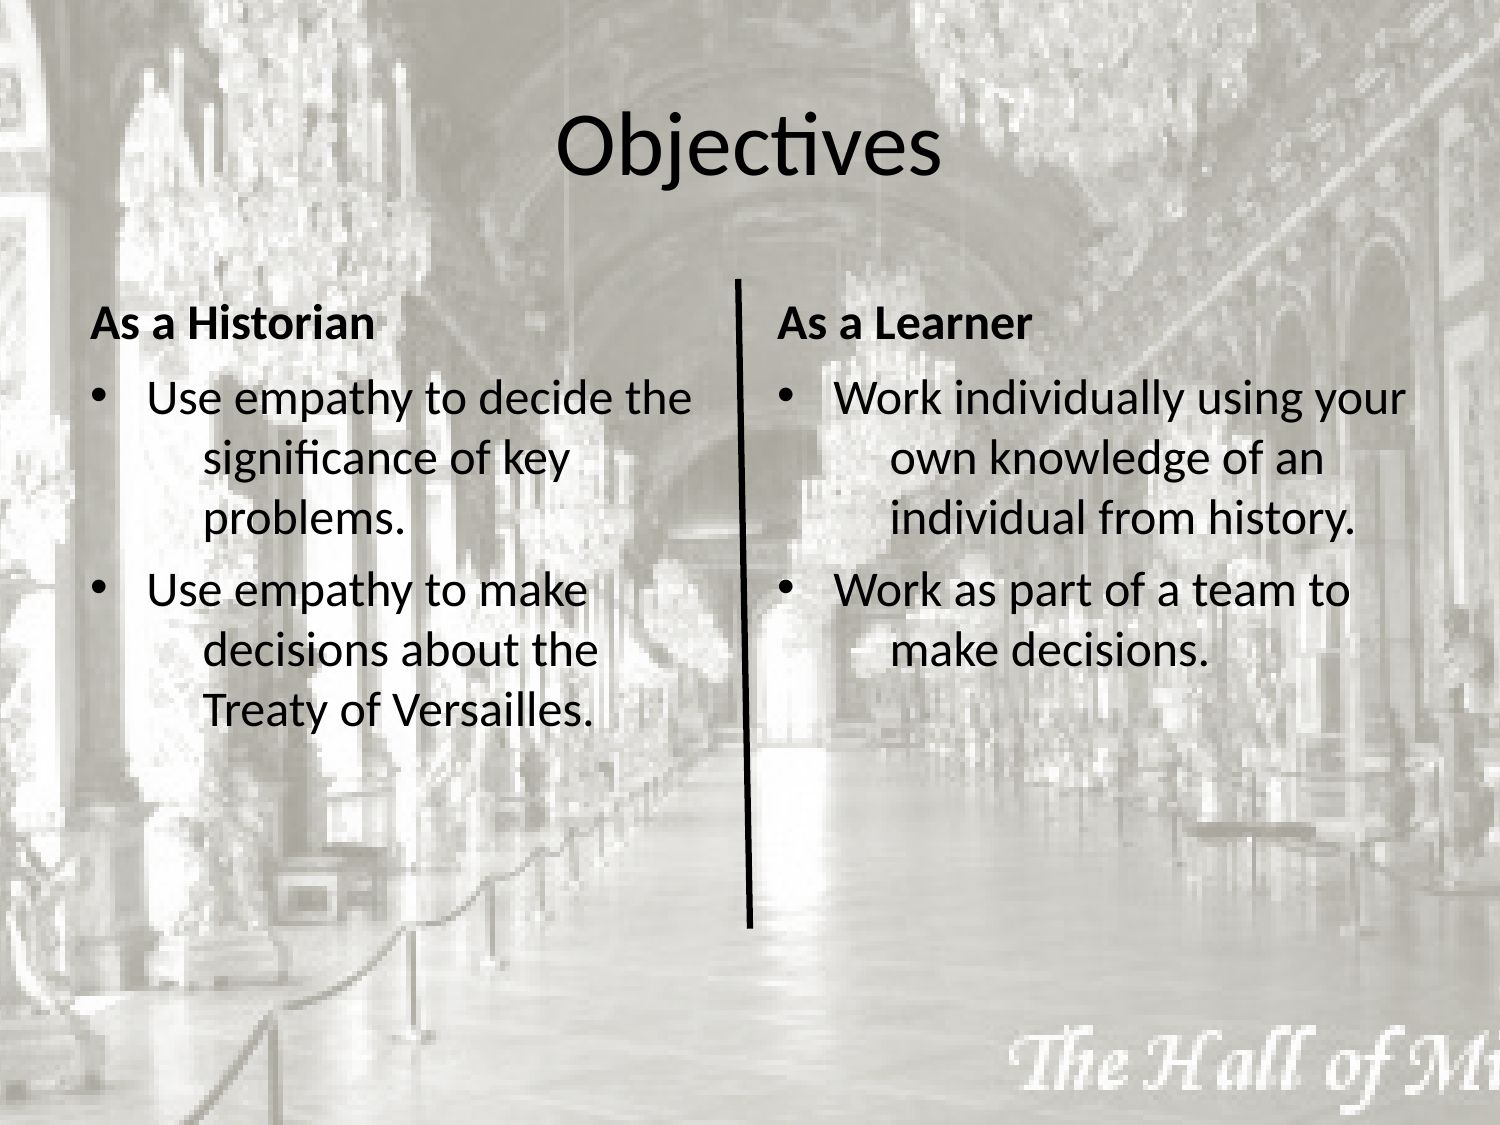

# Objectives
As a Historian
As a Learner
Use empathy to decide the significance of key problems.
Use empathy to make decisions about the Treaty of Versailles.
Work individually using your own knowledge of an individual from history.
Work as part of a team to make decisions.